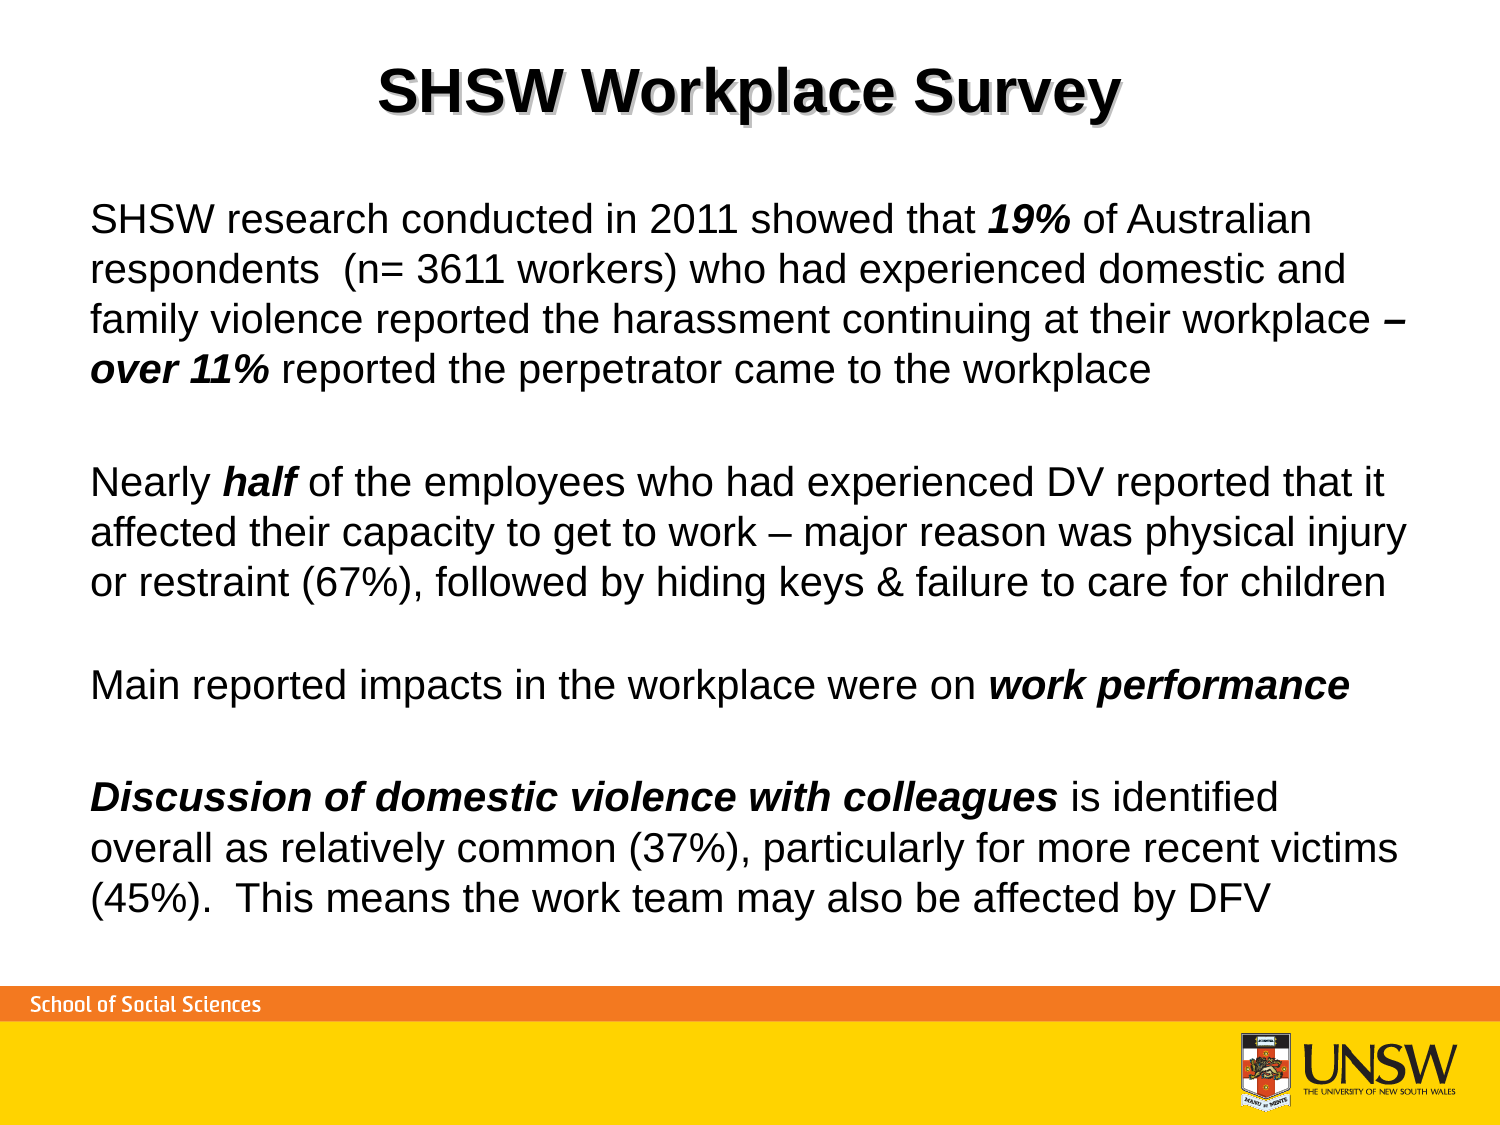

# SHSW Workplace Survey
SHSW research conducted in 2011 showed that 19% of Australian respondents (n= 3611 workers) who had experienced domestic and family violence reported the harassment continuing at their workplace – over 11% reported the perpetrator came to the workplace
Nearly half of the employees who had experienced DV reported that it affected their capacity to get to work – major reason was physical injury or restraint (67%), followed by hiding keys & failure to care for children
Main reported impacts in the workplace were on work performance
Discussion of domestic violence with colleagues is identified overall as relatively common (37%), particularly for more recent victims (45%). This means the work team may also be affected by DFV